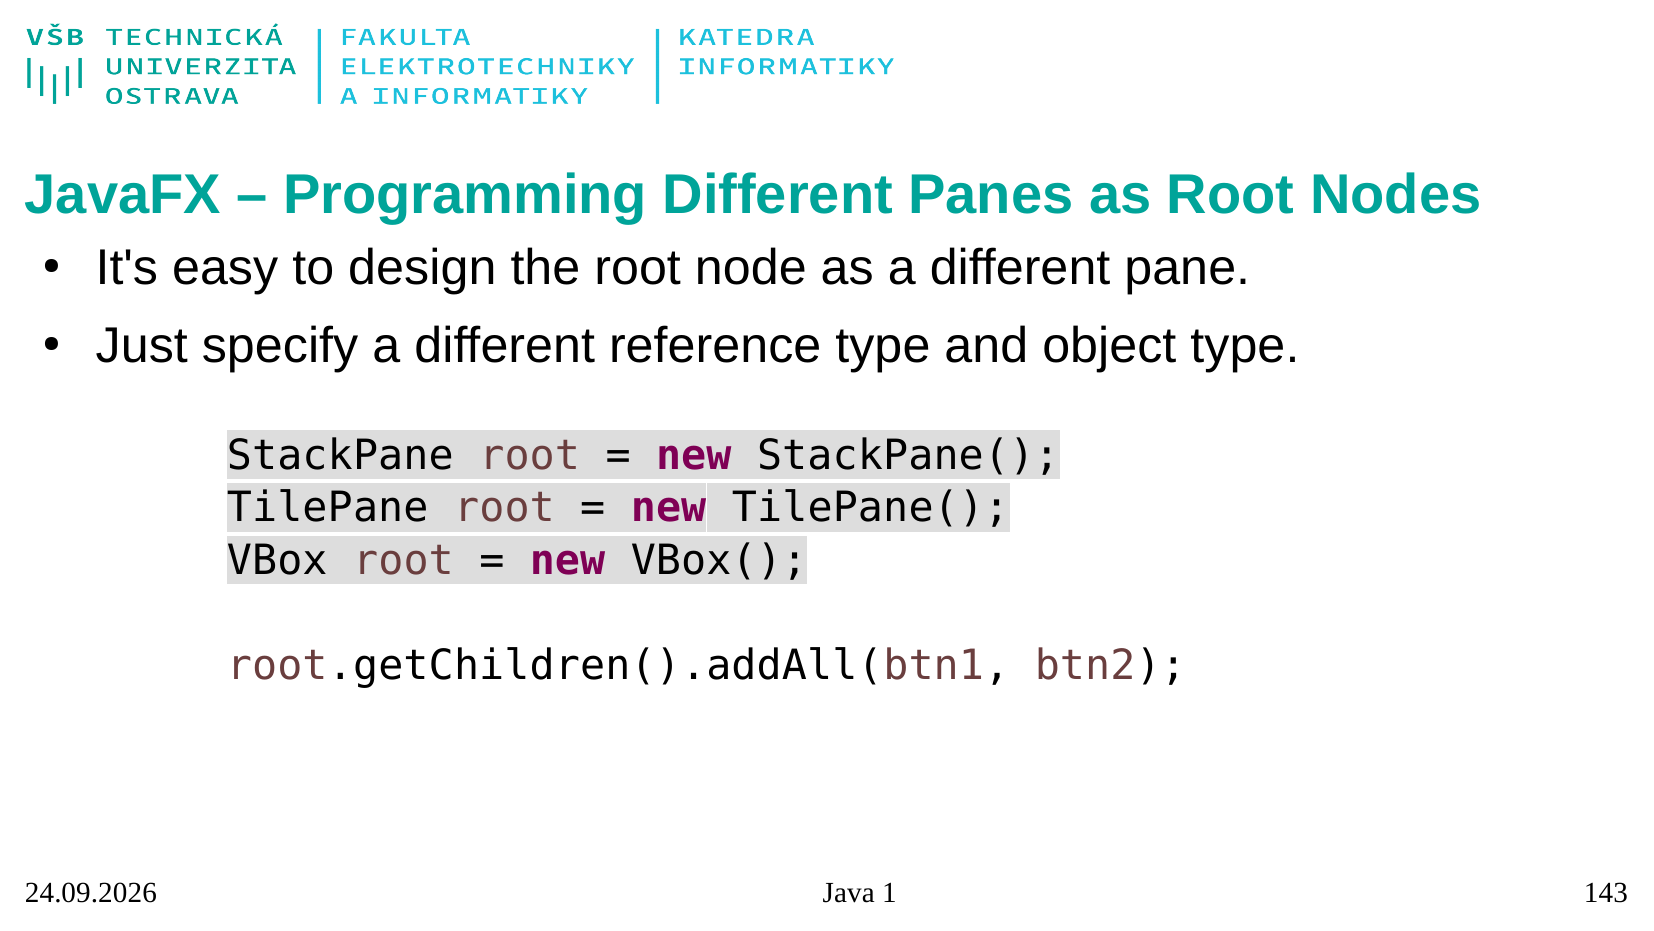

# JavaFX – Programming Different Panes as Root Nodes
It's easy to design the root node as a different pane.
Just specify a different reference type and object type.
 StackPane root = new StackPane();
 TilePane root = new TilePane();
 VBox root = new VBox();
 root.getChildren().addAll(btn1, btn2);
Java 1
143